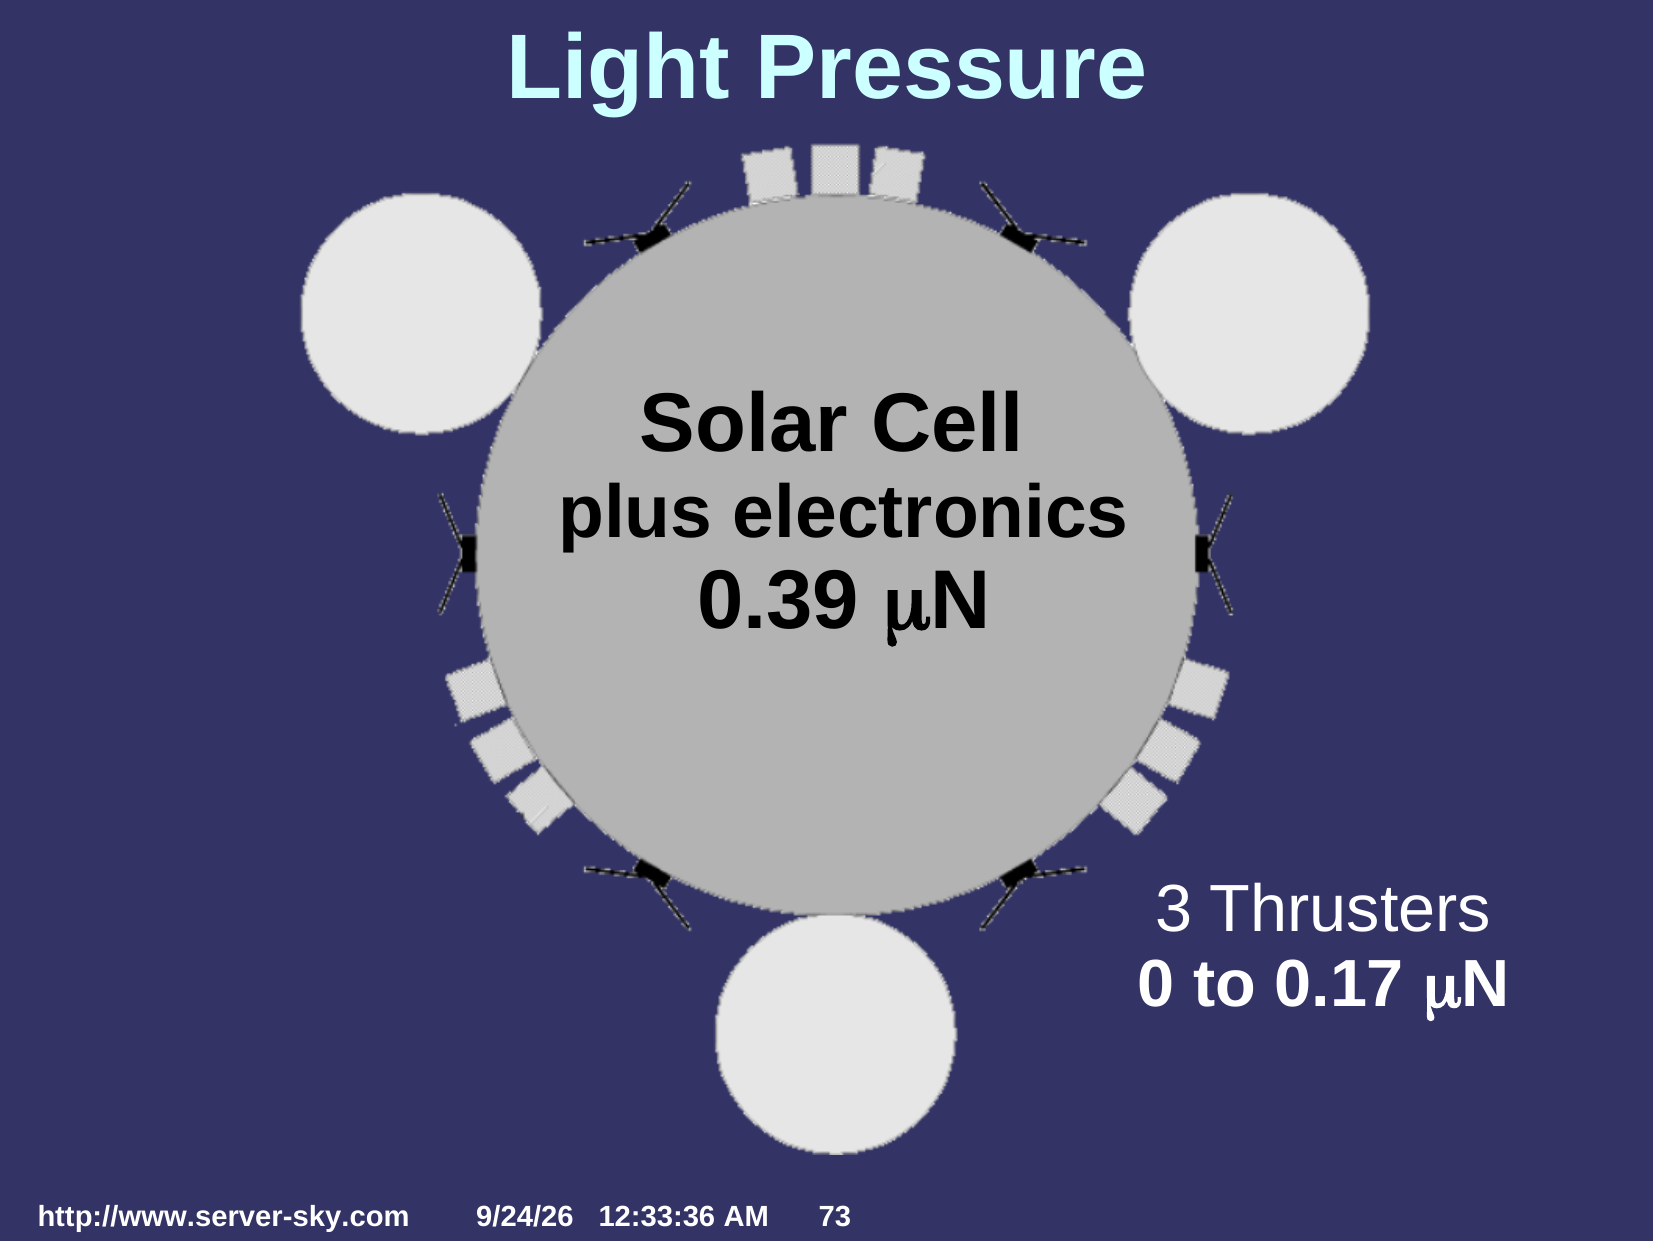

# Light Pressure
Solar Cell
plus electronics
0.39 N
3 Thrusters
0 to 0.17 N